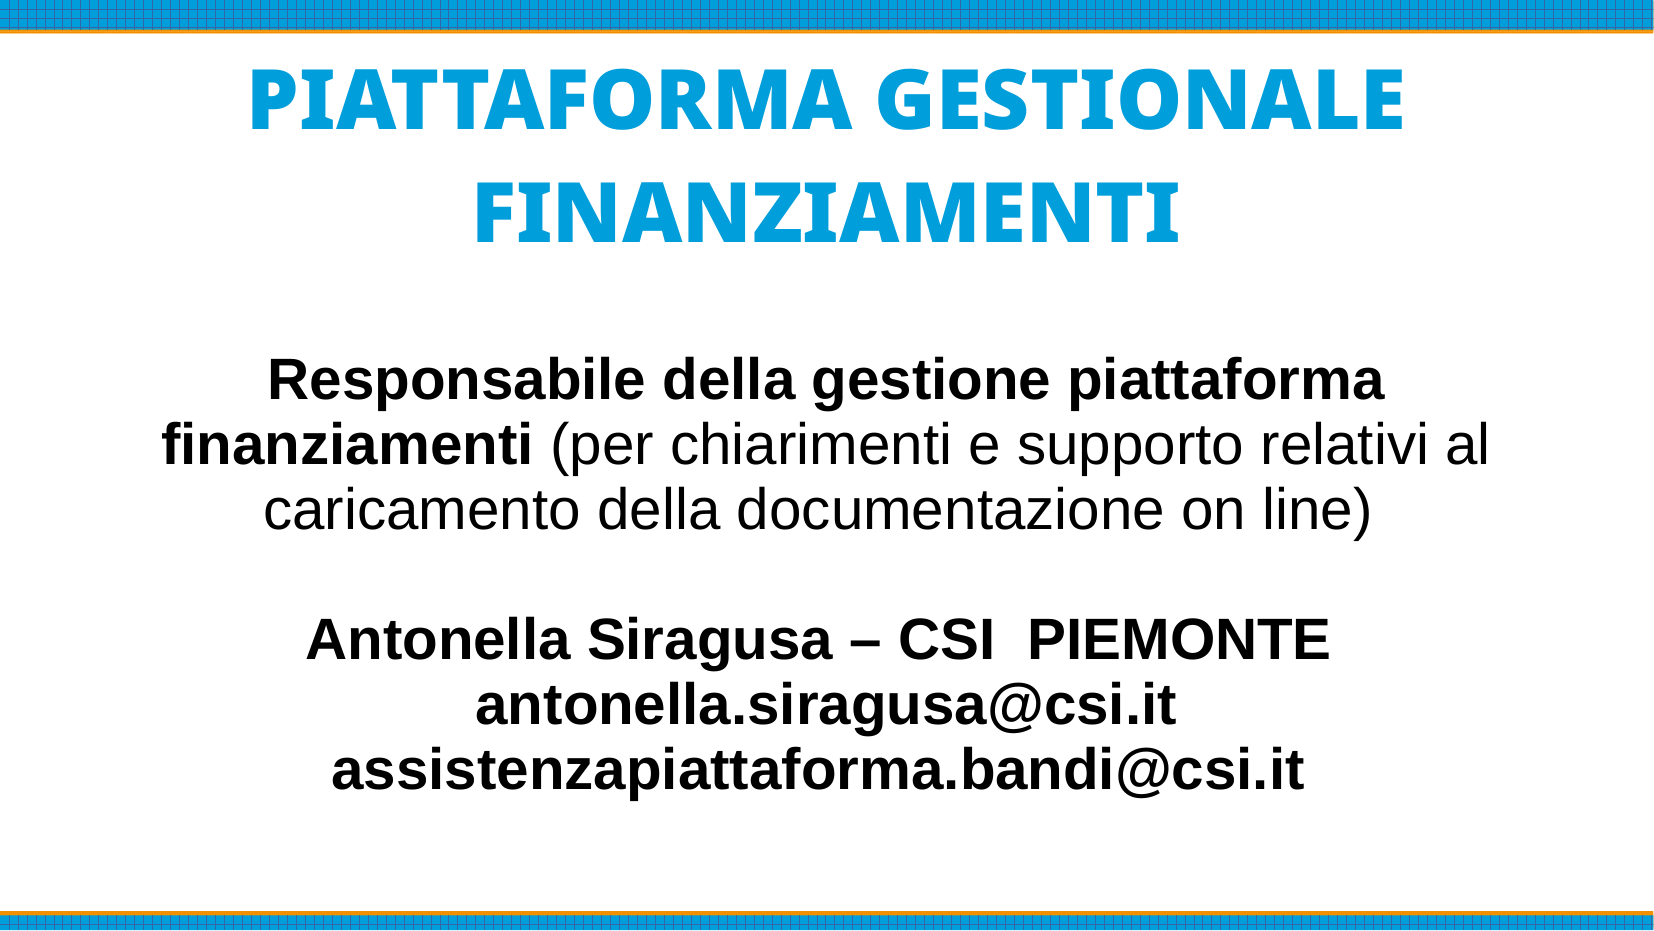

# PIATTAFORMA GESTIONALE FINANZIAMENTI
Responsabile della gestione piattaforma finanziamenti (per chiarimenti e supporto relativi al caricamento della documentazione on line)
Antonella Siragusa – CSI PIEMONTE
antonella.siragusa@csi.it
assistenzapiattaforma.bandi@csi.it